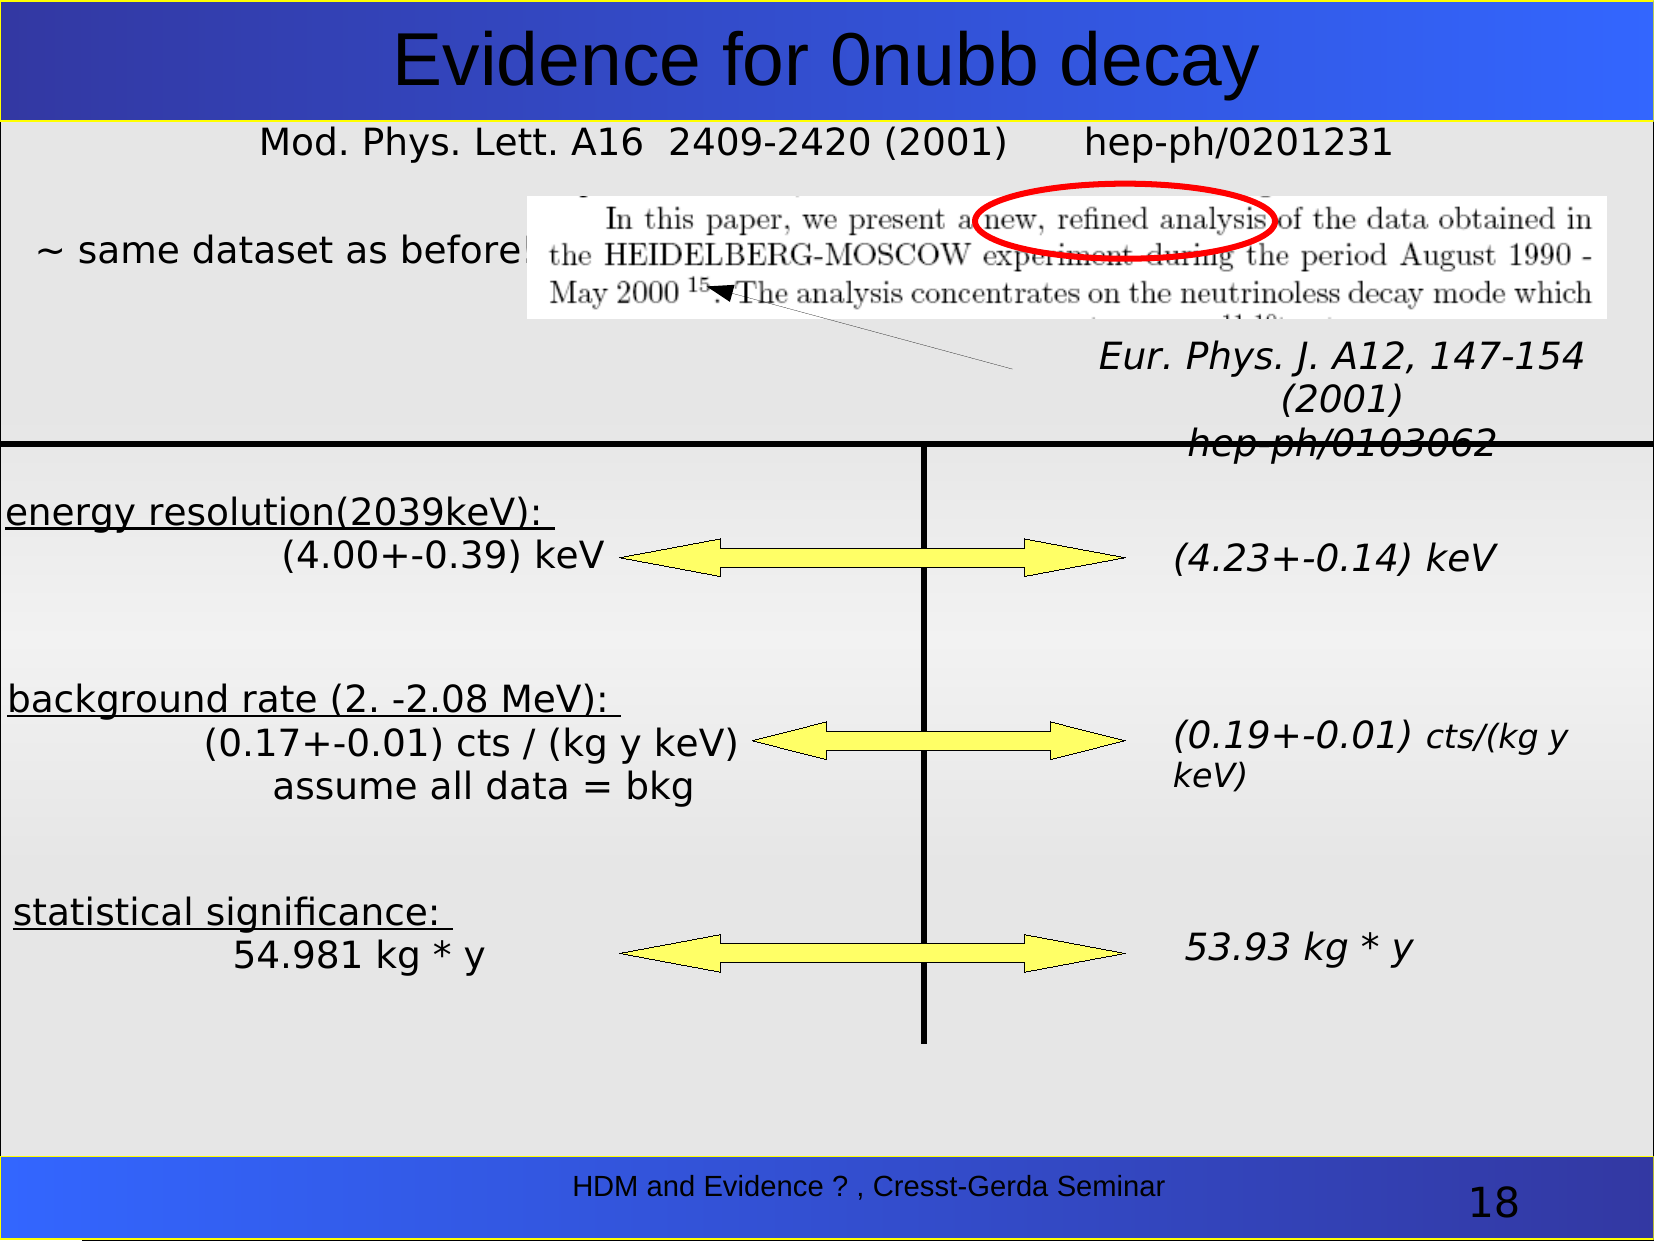

# Evidence for 0nubb decay
Mod. Phys. Lett. A16 2409-2420 (2001)		hep-ph/0201231
~ same dataset as before!
Eur. Phys. J. A12, 147-154 (2001)
hep-ph/0103062
energy resolution(2039keV):
(4.00+-0.39) keV
(4.23+-0.14) keV
background rate (2. -2.08 MeV):
(0.17+-0.01) cts / (kg y keV)
assume all data = bkg
(0.19+-0.01) cts/(kg y keV)
statistical significance:
54.981 kg * y
53.93 kg * y
18